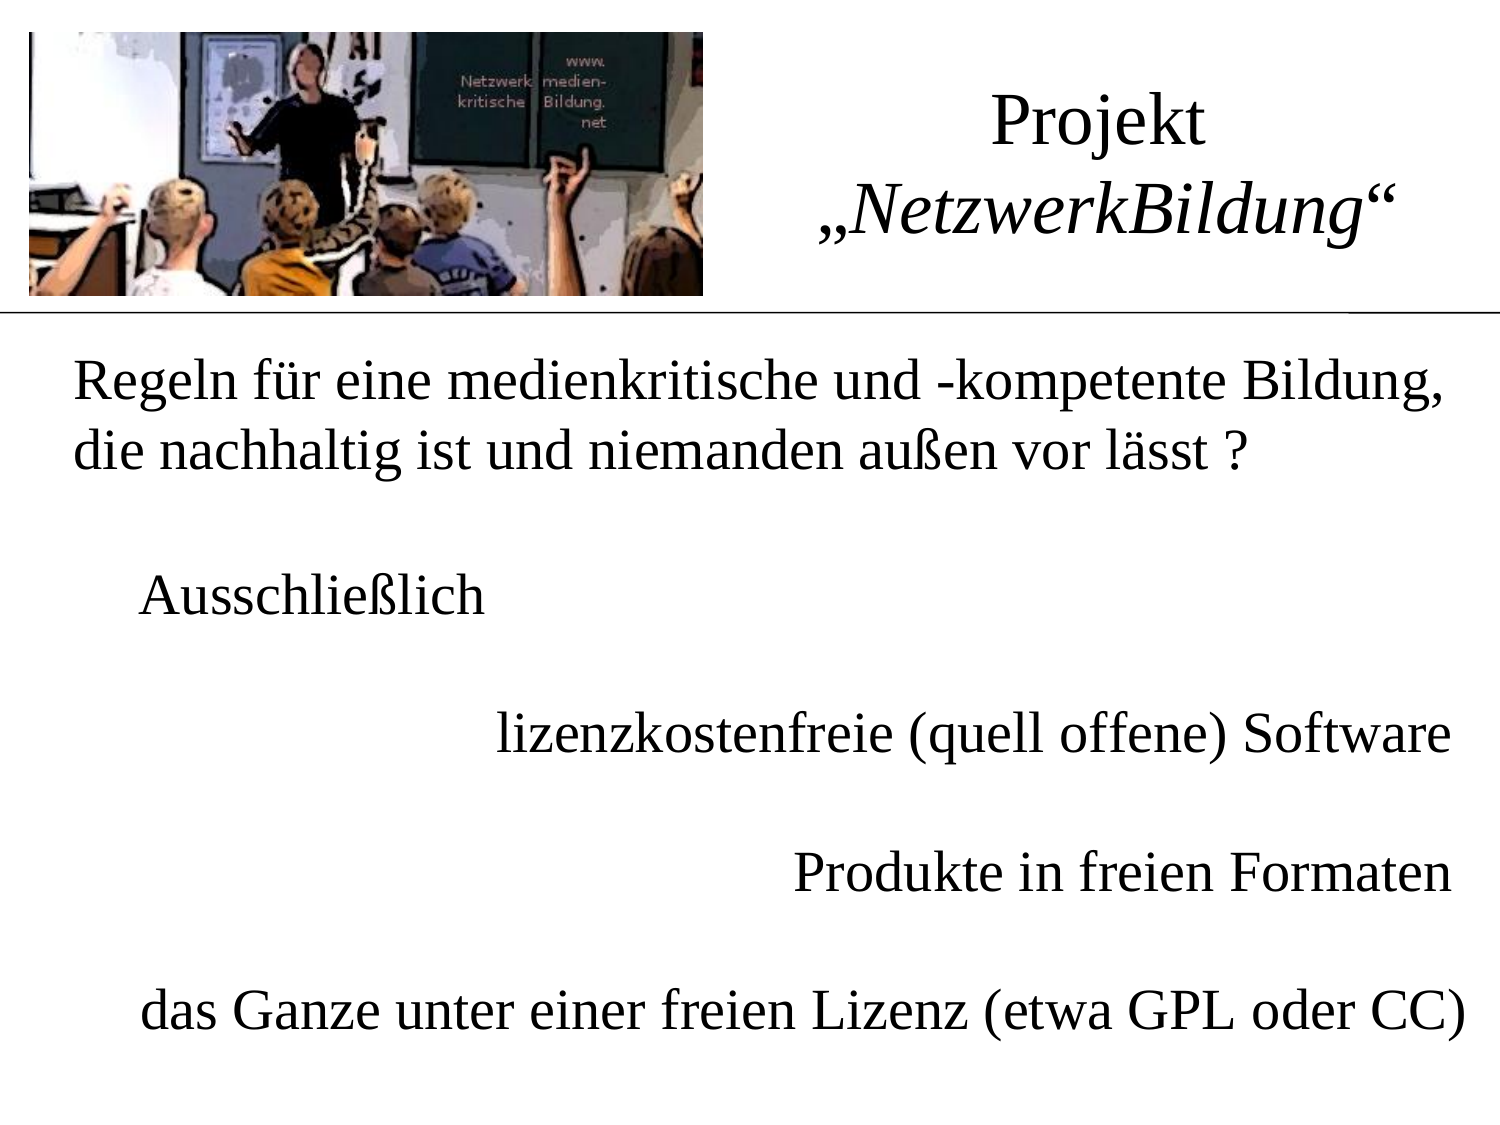

Projekt
„NetzwerkBildung“
Regeln für eine medienkritische und -kompetente Bildung, die nachhaltig ist und niemanden außen vor lässt ?
Ausschließlich
lizenzkostenfreie (quell offene) Software
Produkte in freien Formaten
das Ganze unter einer freien Lizenz (etwa GPL oder CC)